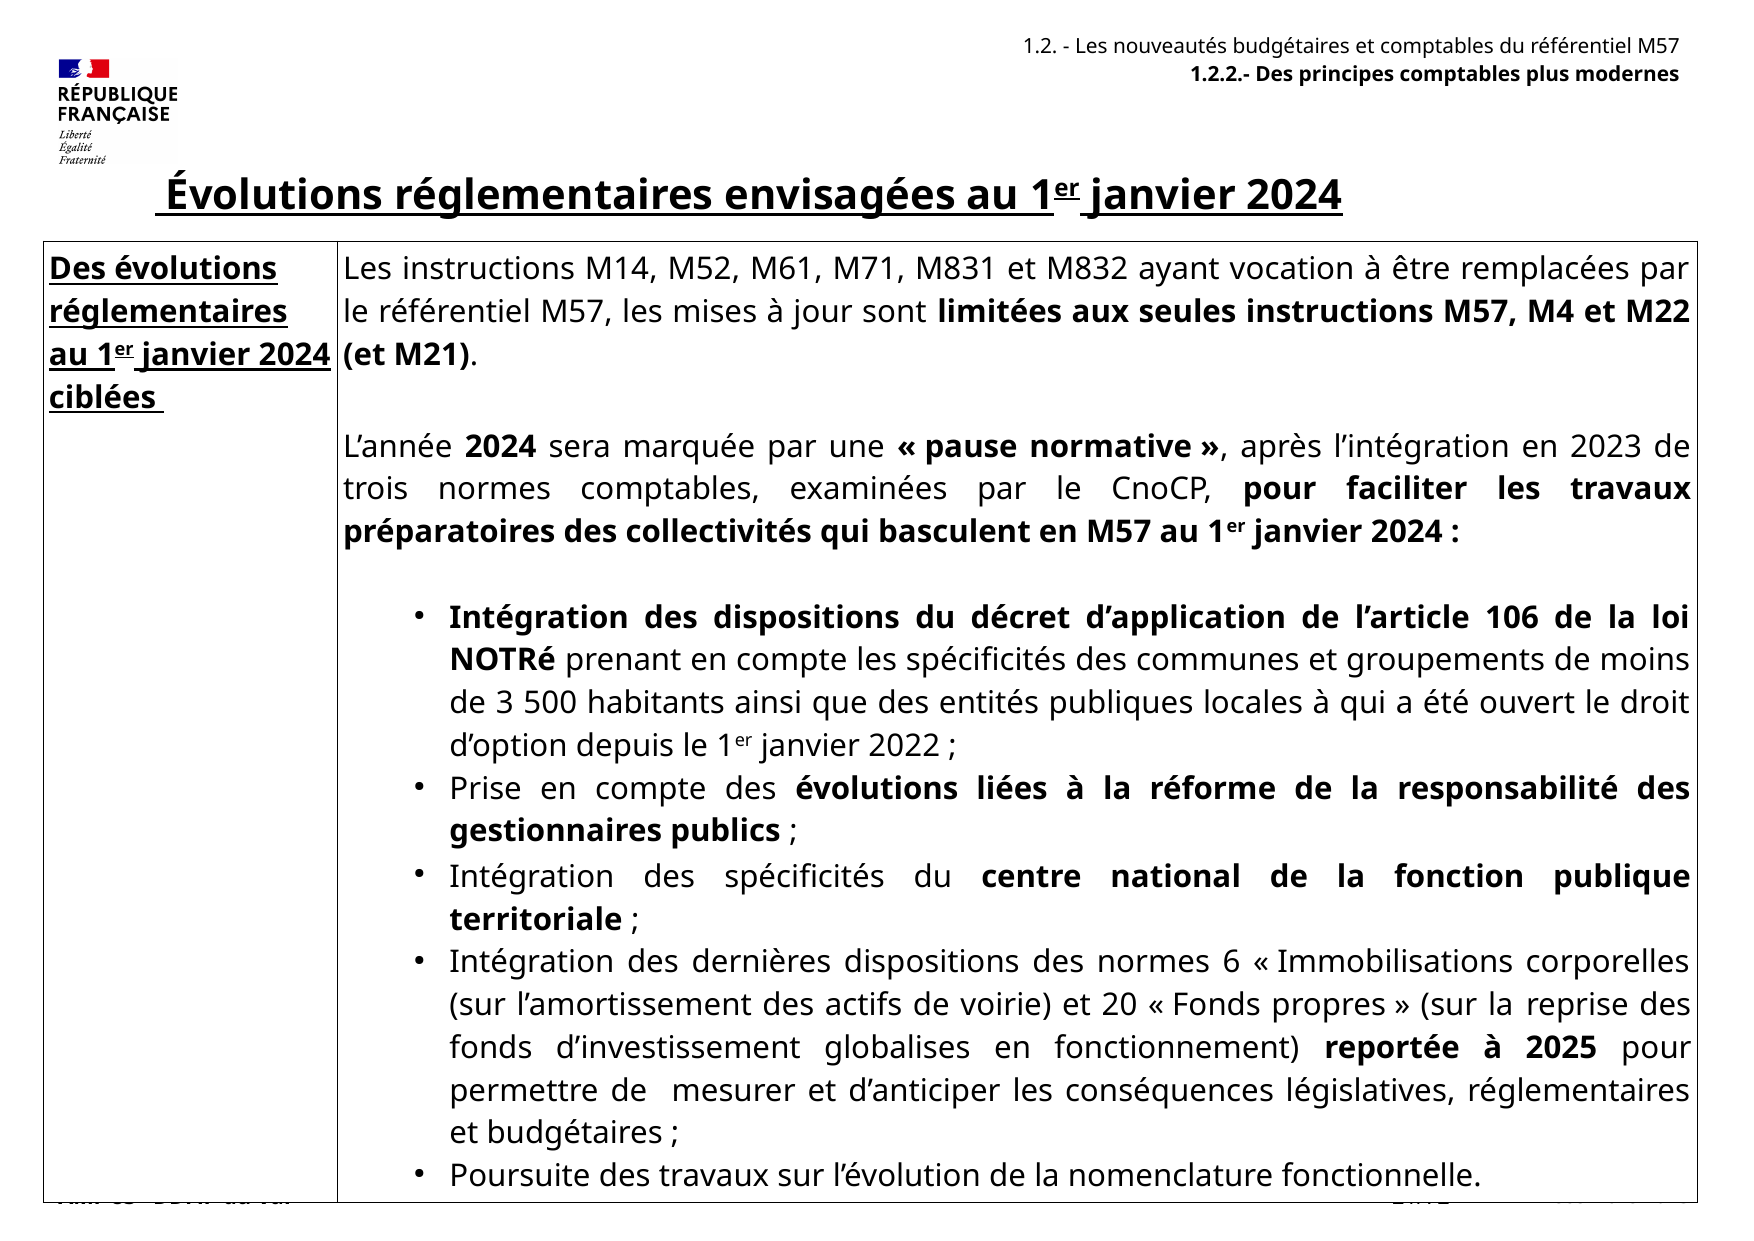

1.2. - Les nouveautés budgétaires et comptables du référentiel M57
1.2.2.- Des principes comptables plus modernes
 Évolutions réglementaires envisagées au 1er janvier 2024
| Des évolutions réglementaires au 1er janvier 2024 ciblées | Les instructions M14, M52, M61, M71, M831 et M832 ayant vocation à être remplacées par le référentiel M57, les mises à jour sont limitées aux seules instructions M57, M4 et M22 (et M21). L’année 2024 sera marquée par une « pause normative », après l’intégration en 2023 de trois normes comptables, examinées par le CnoCP, pour faciliter les travaux préparatoires des collectivités qui basculent en M57 au 1er janvier 2024 : Intégration des dispositions du décret d’application de l’article 106 de la loi NOTRé prenant en compte les spécificités des communes et groupements de moins de 3 500 habitants ainsi que des entités publiques locales à qui a été ouvert le droit d’option depuis le 1er janvier 2022 ; Prise en compte des évolutions liées à la réforme de la responsabilité des gestionnaires publics ; Intégration des spécificités du centre national de la fonction publique territoriale ; Intégration des dernières dispositions des normes 6 « Immobilisations corporelles (sur l’amortissement des actifs de voirie) et 20 « Fonds propres » (sur la reprise des fonds d’investissement globalises en fonctionnement) reportée à 2025 pour permettre de mesurer et d’anticiper les conséquences législatives, réglementaires et budgétaires ; Poursuite des travaux sur l’évolution de la nomenclature fonctionnelle. |
| --- | --- |